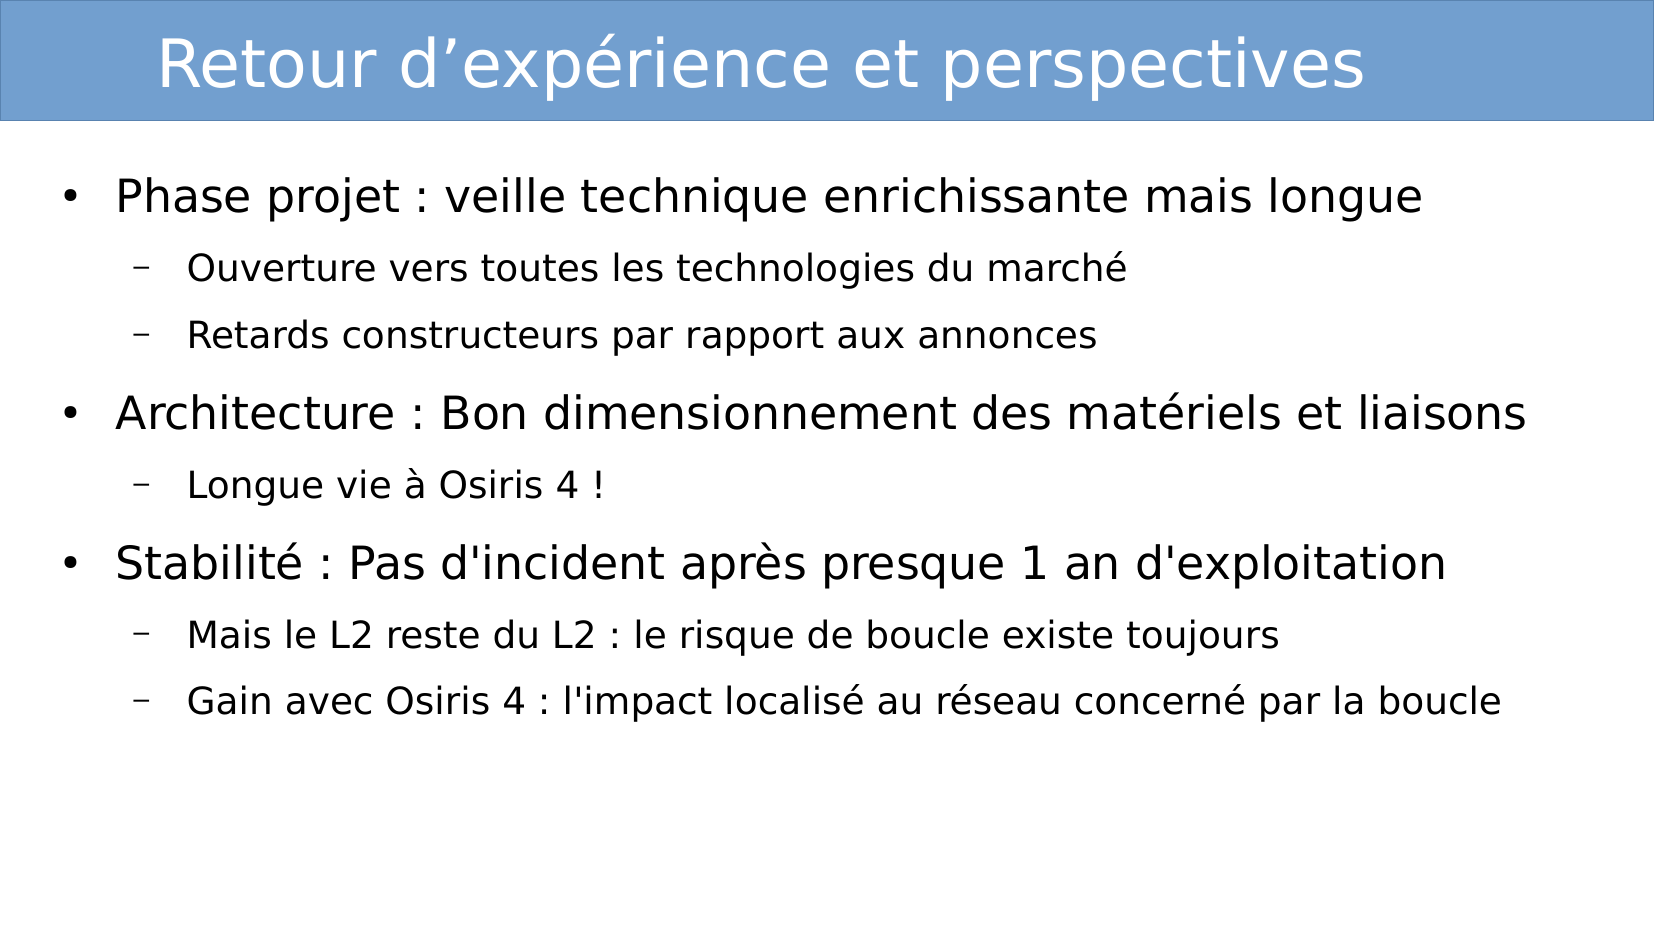

# Retour d’expérience et perspectives
Phase projet : veille technique enrichissante mais longue
Ouverture vers toutes les technologies du marché
Retards constructeurs par rapport aux annonces
Architecture : Bon dimensionnement des matériels et liaisons
Longue vie à Osiris 4 !
Stabilité : Pas d'incident après presque 1 an d'exploitation
Mais le L2 reste du L2 : le risque de boucle existe toujours
Gain avec Osiris 4 : l'impact localisé au réseau concerné par la boucle